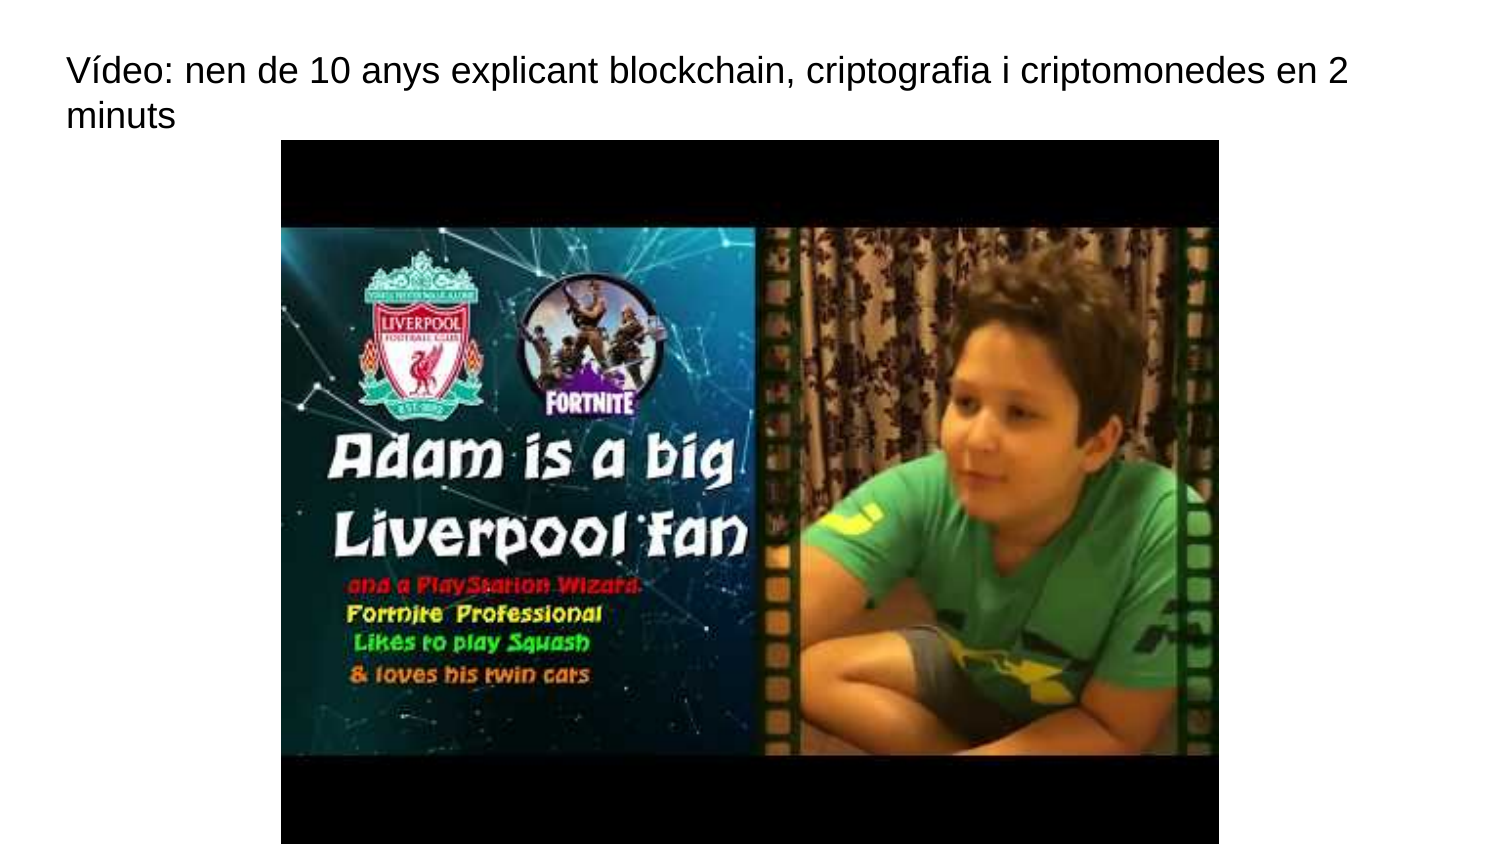

# Vídeo: nen de 10 anys explicant blockchain, criptografia i criptomonedes en 2 minuts